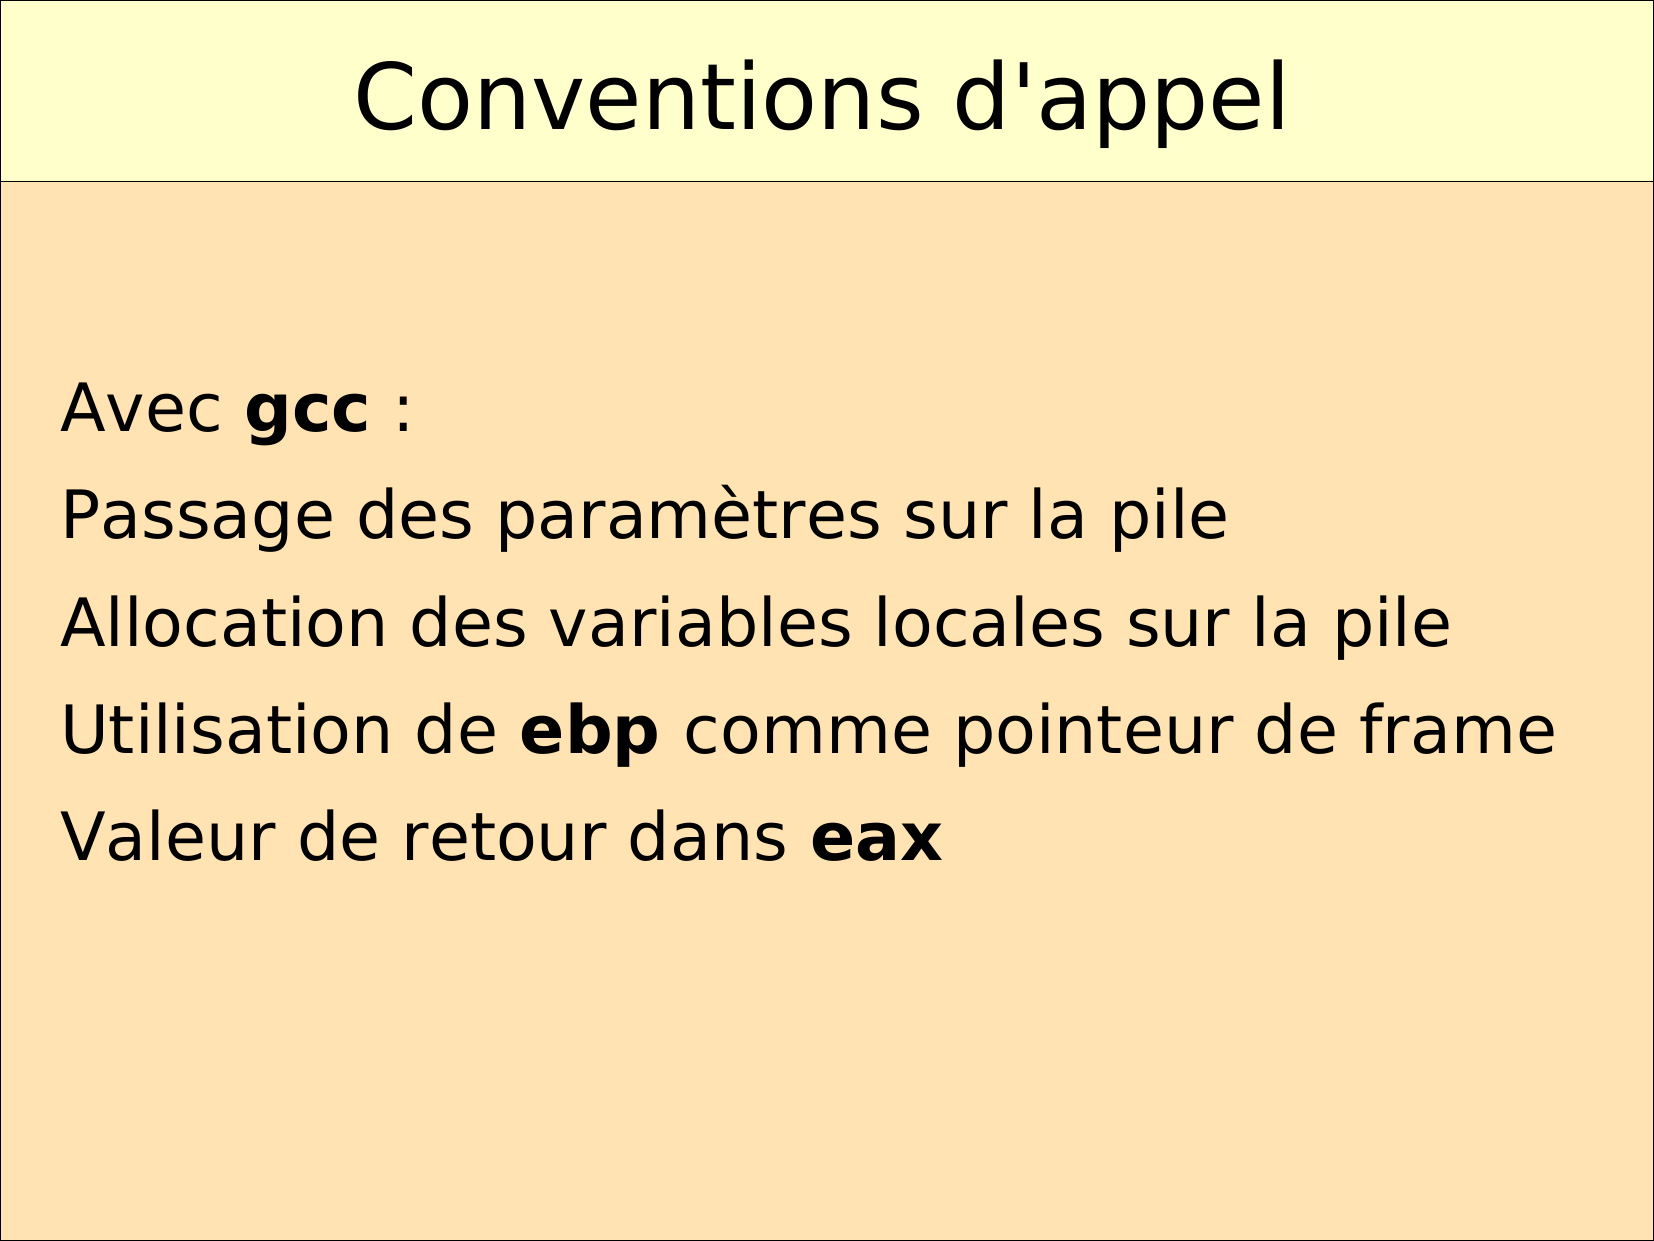

# Conventions d'appel
Avec gcc :
Passage des paramètres sur la pile
Allocation des variables locales sur la pile
Utilisation de ebp comme pointeur de frame
Valeur de retour dans eax